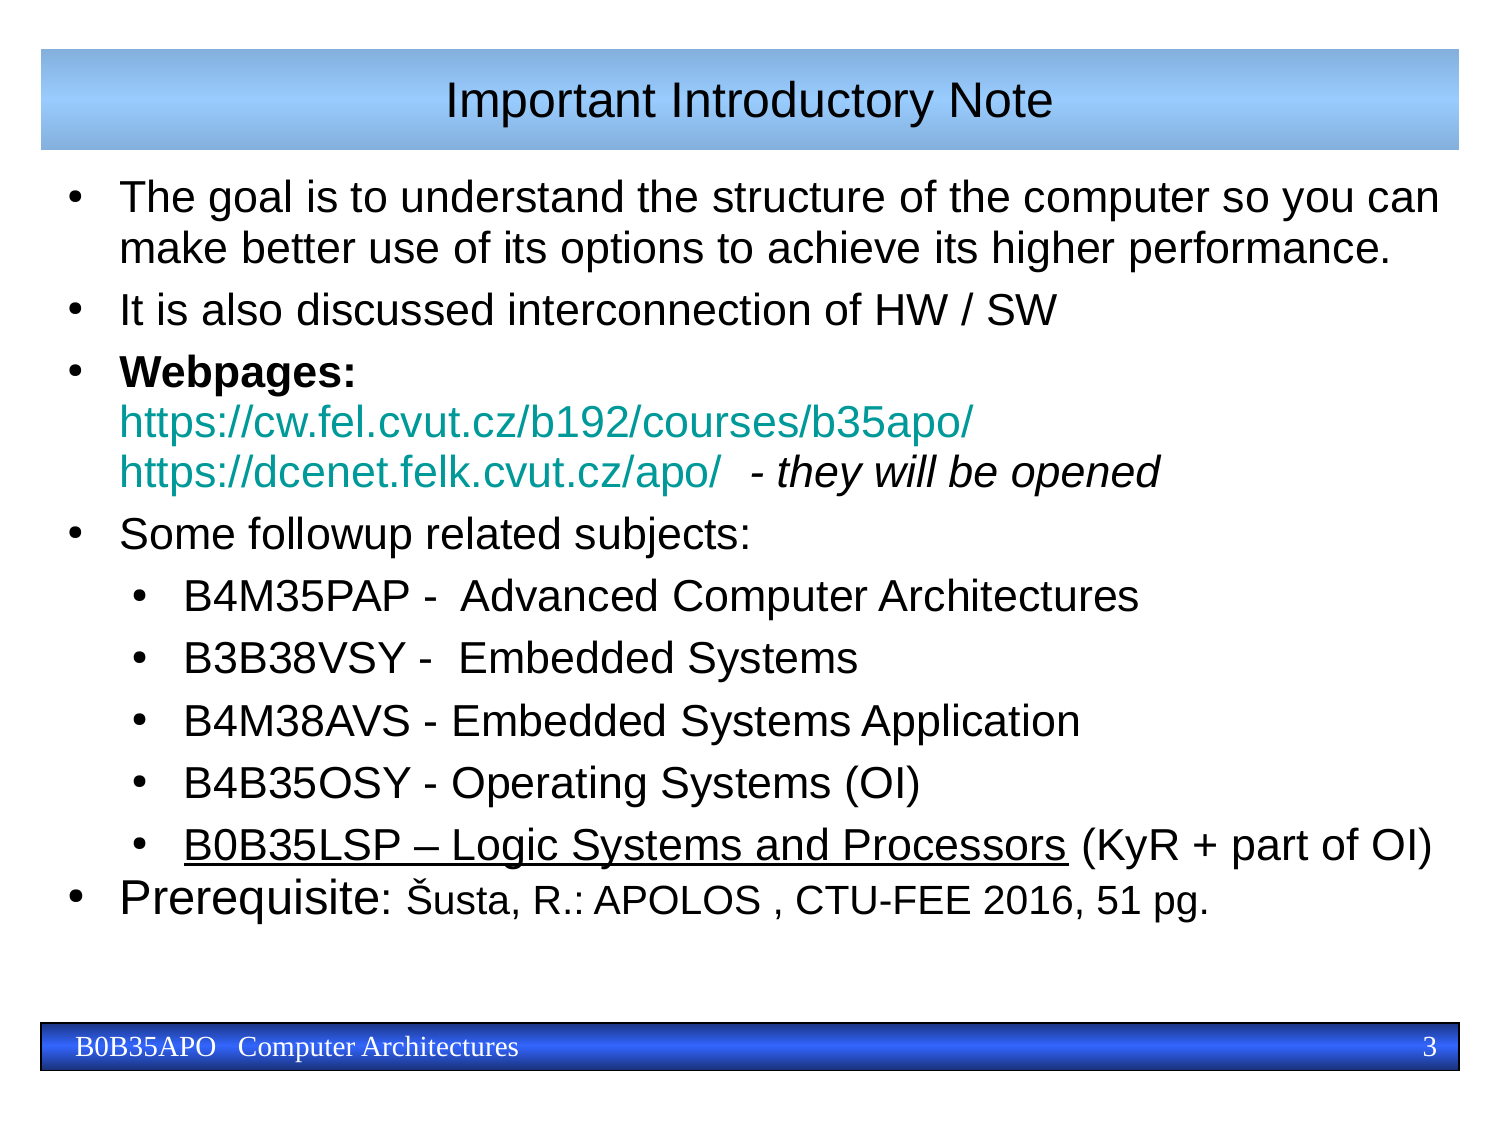

# Important Introductory Note
The goal is to understand the structure of the computer so you can make better use of its options to achieve its higher performance.
It is also discussed interconnection of HW / SW
Webpages:
https://cw.fel.cvut.cz/b192/courses/b35apo/
https://dcenet.felk.cvut.cz/apo/ - they will be opened
Some followup related subjects:
B4M35PAP - Advanced Computer Architectures
B3B38VSY - Embedded Systems
B4M38AVS - Embedded Systems Application
B4B35OSY - Operating Systems (OI)
B0B35LSP – Logic Systems and Processors (KyR + part of OI)
Prerequisite: Šusta, R.: APOLOS , CTU-FEE 2016, 51 pg.
B0B35APO Computer Architectures
3